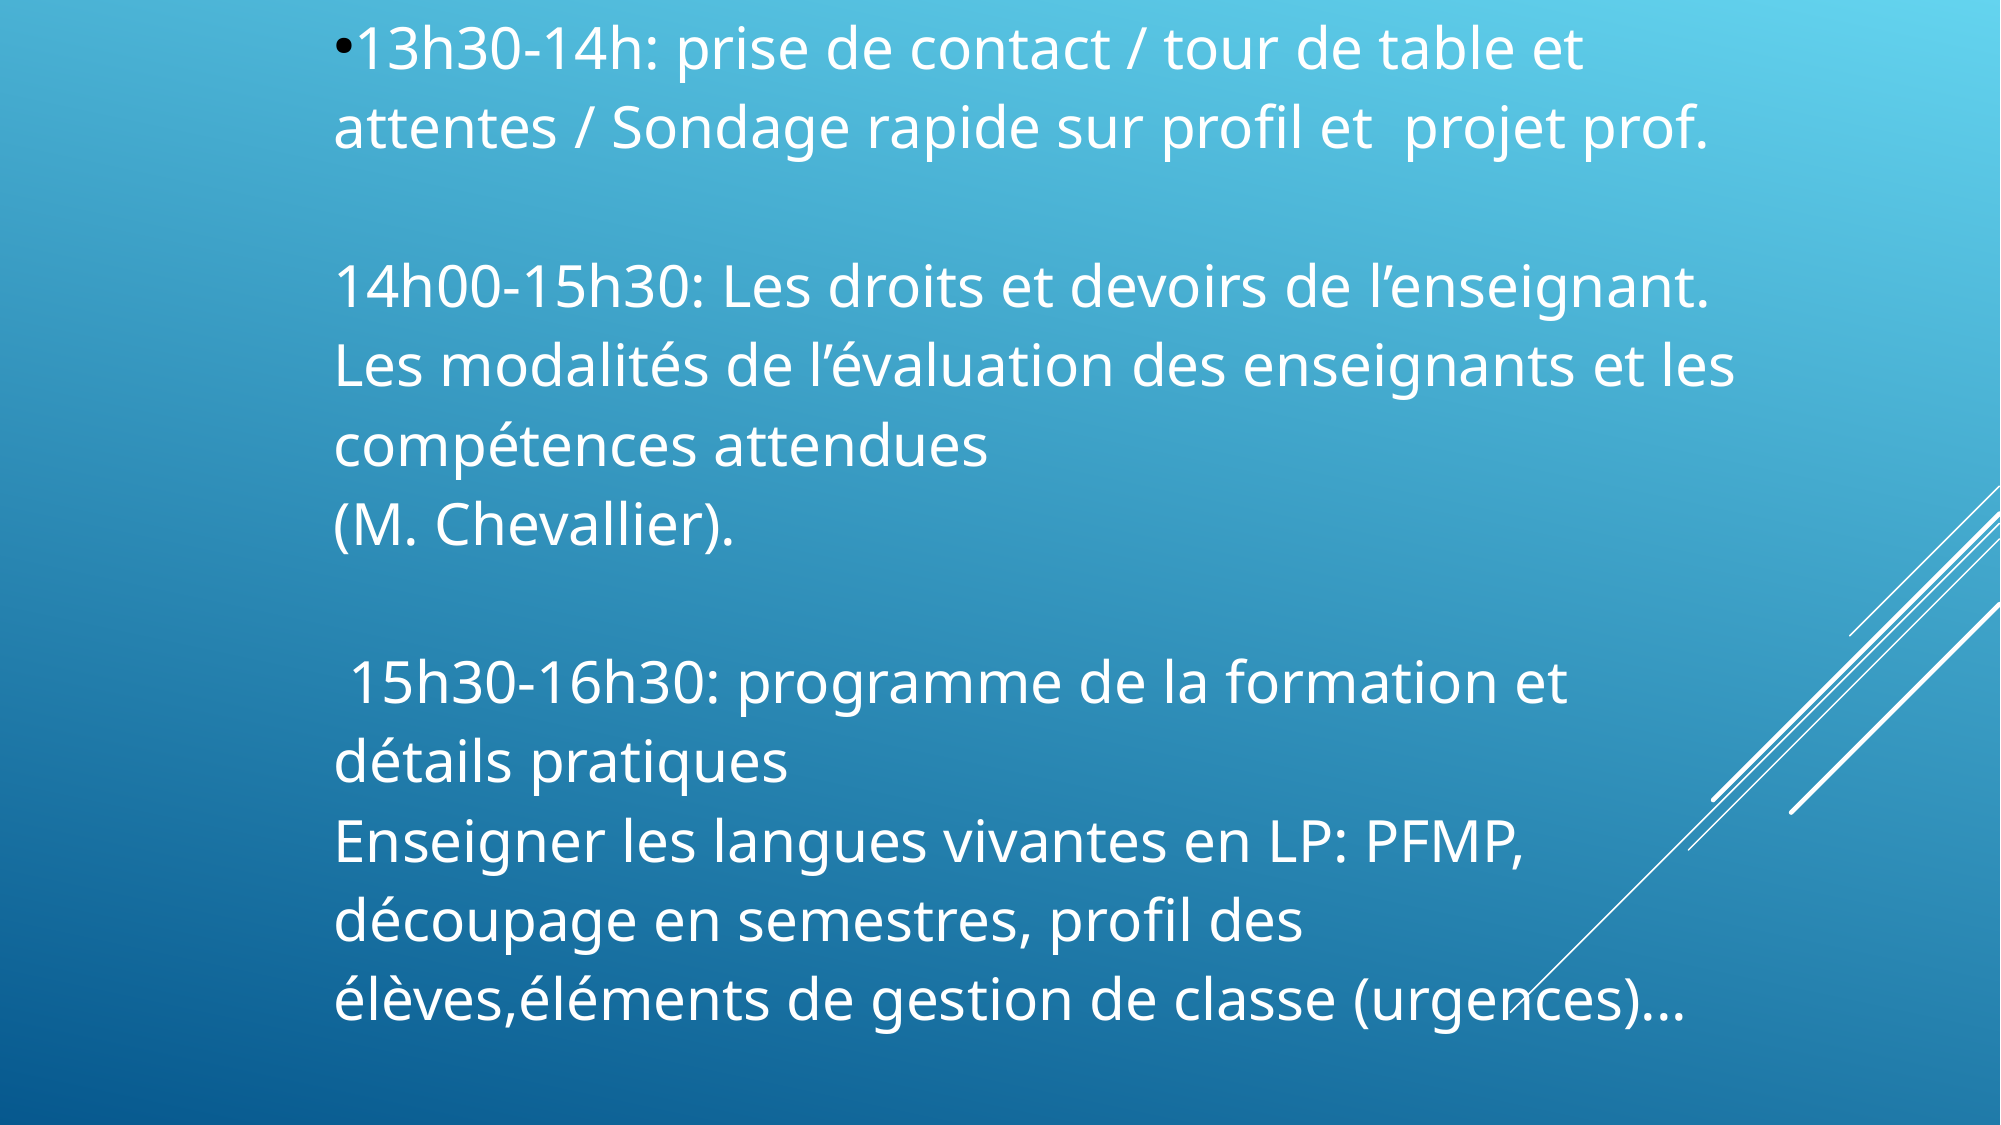

13h30-14h: prise de contact / tour de table et attentes / Sondage rapide sur profil et projet prof.
14h00-15h30: Les droits et devoirs de l’enseignant. Les modalités de l’évaluation des enseignants et les compétences attendues
(M. Chevallier).
 15h30-16h30: programme de la formation et détails pratiques
Enseigner les langues vivantes en LP: PFMP, découpage en semestres, profil des élèves,éléments de gestion de classe (urgences)...